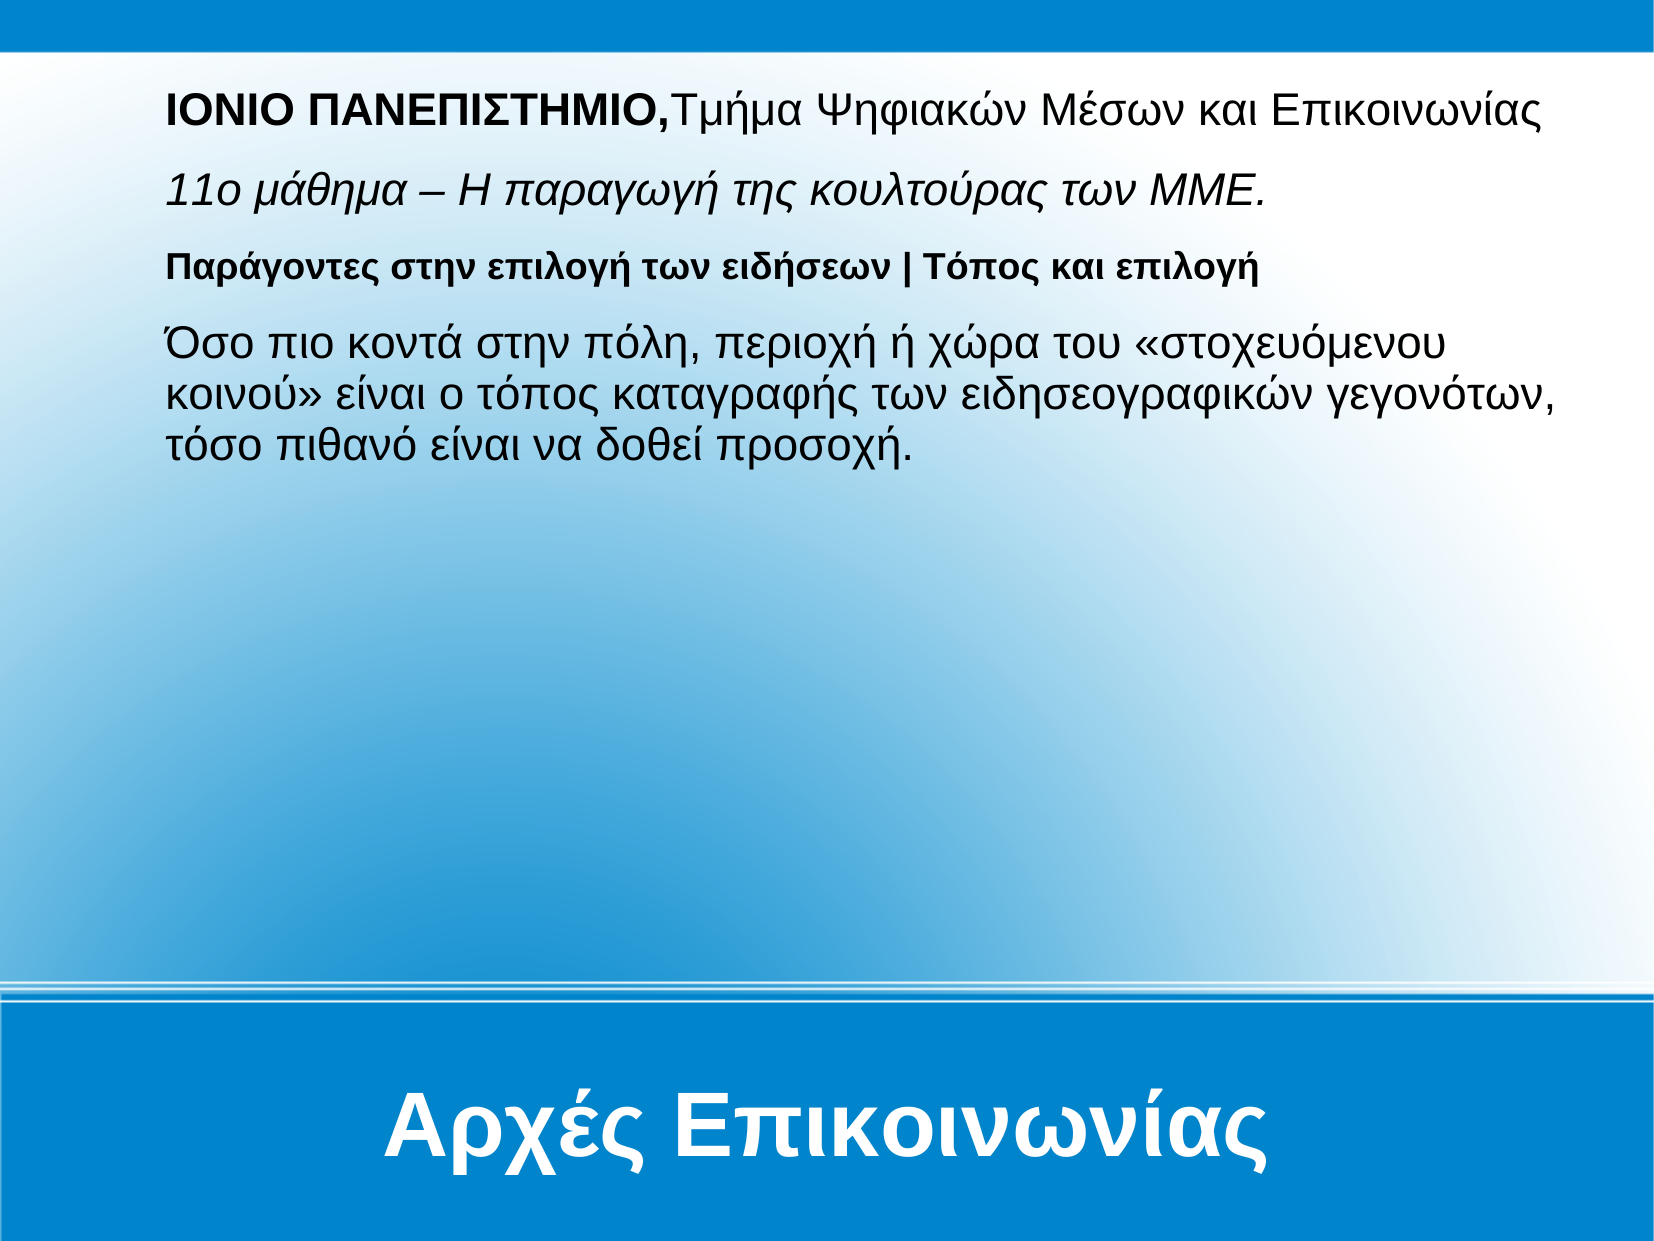

ΙΟΝΙΟ ΠΑΝΕΠΙΣΤΗΜΙΟ,Τμήμα Ψηφιακών Μέσων και Επικοινωνίας
11ο μάθημα – Η παραγωγή της κουλτούρας των ΜΜΕ.
Παράγοντες στην επιλογή των ειδήσεων | Τόπος και επιλογή
Όσο πιο κοντά στην πόλη, περιοχή ή χώρα του «στοχευόμενου κοινού» είναι ο τόπος καταγραφής των ειδησεογραφικών γεγονότων, τόσο πιθανό είναι να δοθεί προσοχή.
# Αρχές Επικοινωνίας